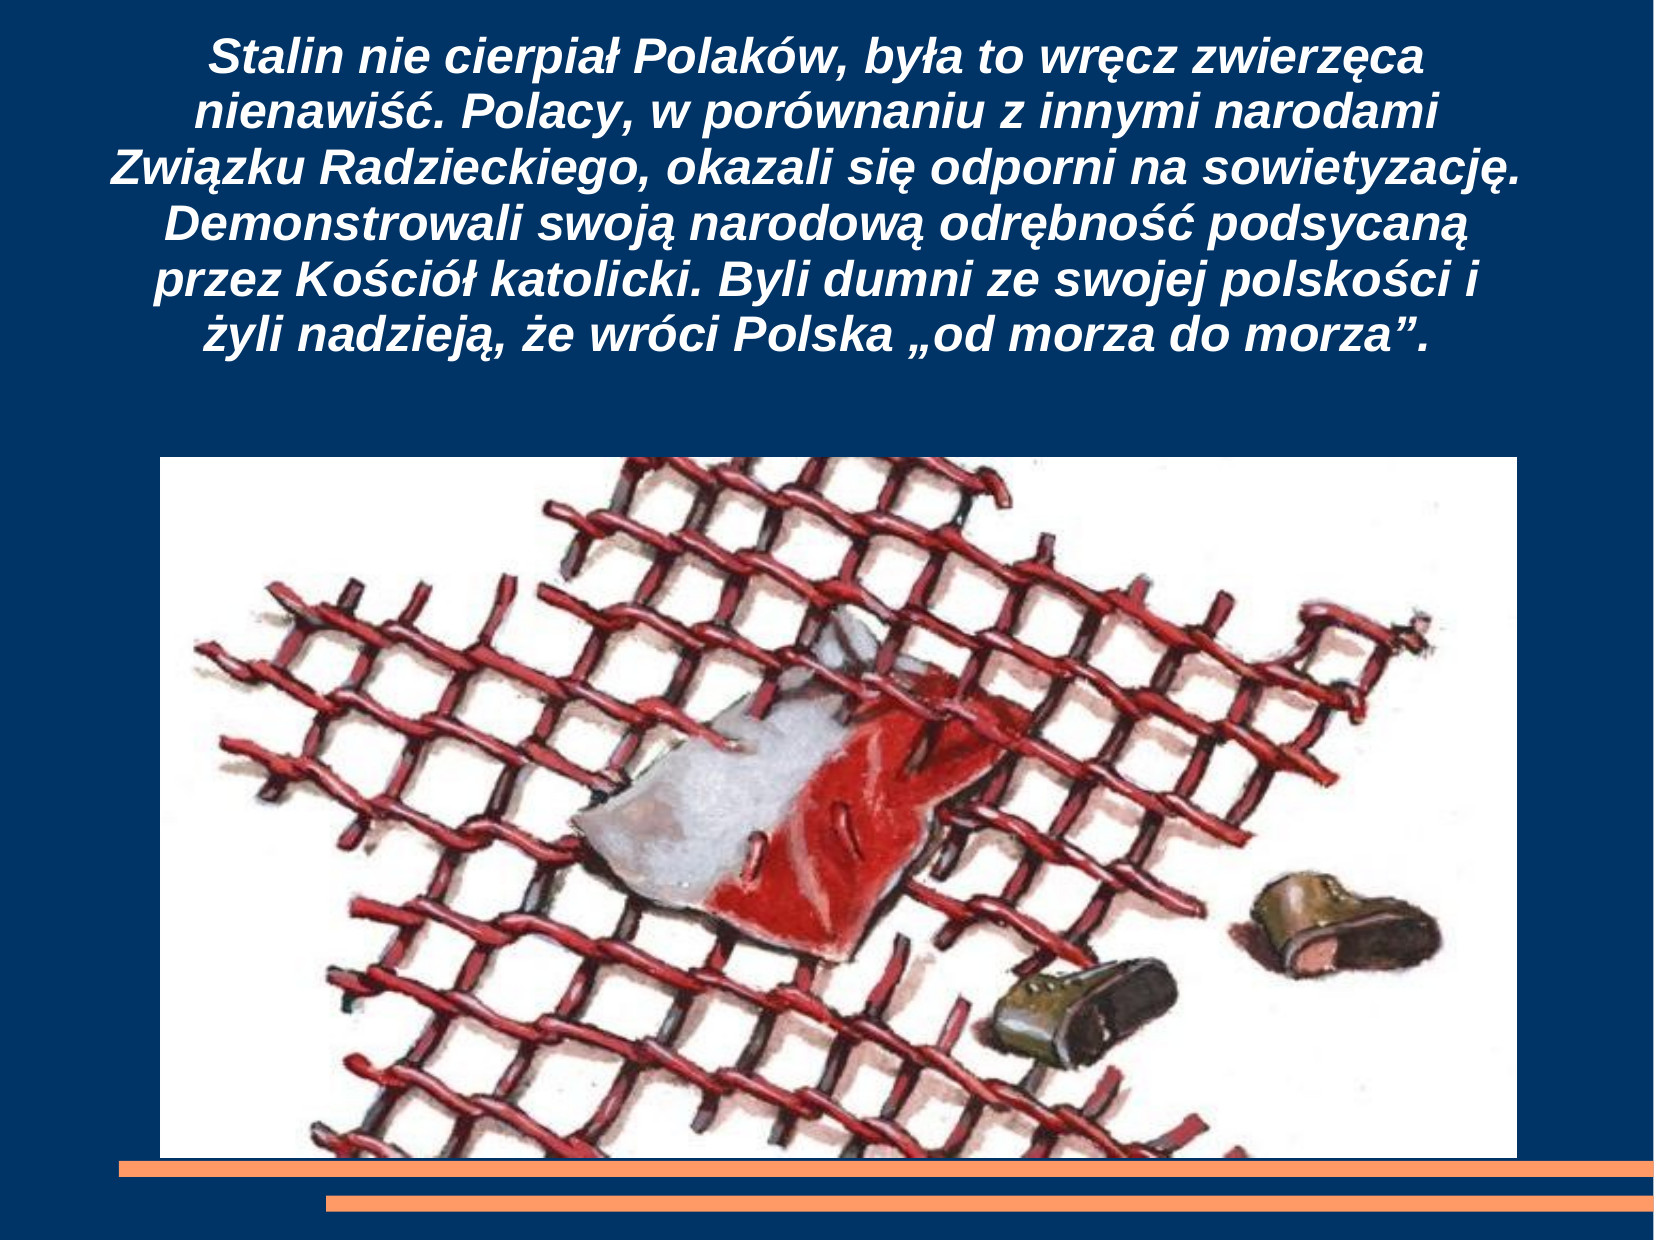

# Stalin nie cierpiał Polaków, była to wręcz zwierzęca nienawiść. Polacy, w porównaniu z innymi narodami Związku Radzieckiego, okazali się odporni na sowietyzację. Demonstrowali swoją narodową odrębność podsycaną przez Kościół katolicki. Byli dumni ze swojej polskości i żyli nadzieją, że wróci Polska „od morza do morza”.